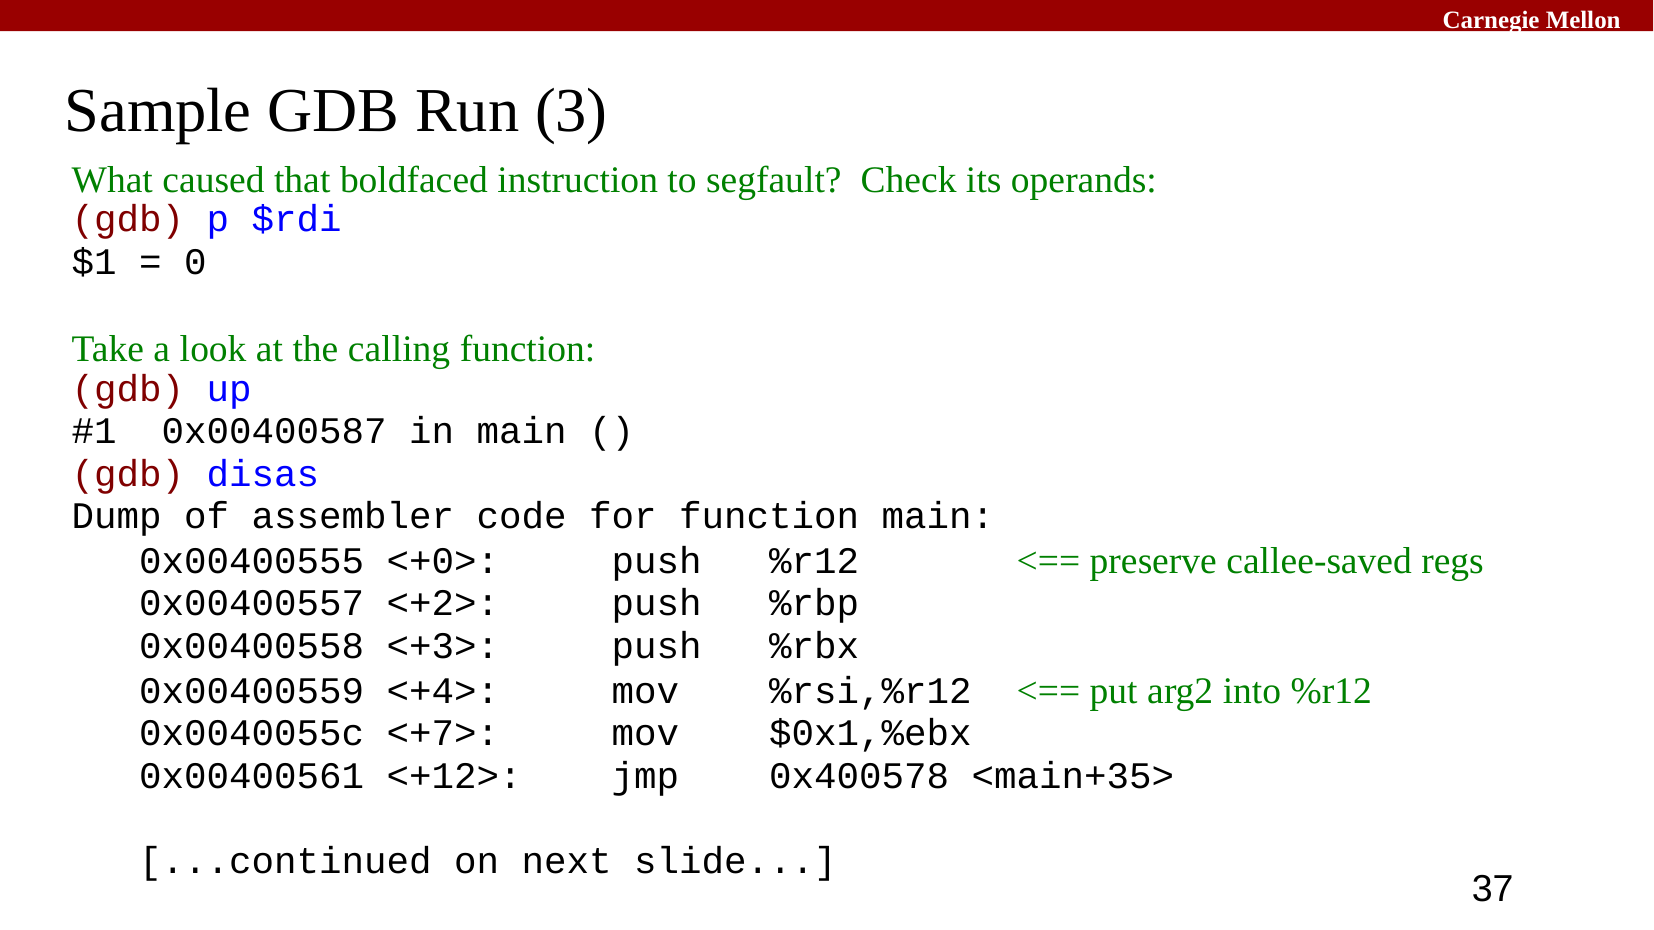

# Sample GDB Run (3)
What caused that boldfaced instruction to segfault? Check its operands:
(gdb) p $rdi
$1 = 0
Take a look at the calling function:
(gdb) up
#1 0x00400587 in main ()
(gdb) disas
Dump of assembler code for function main:
 0x00400555 <+0>: push %r12 <== preserve callee-saved regs
 0x00400557 <+2>: push %rbp
 0x00400558 <+3>: push %rbx
 0x00400559 <+4>: mov %rsi,%r12 <== put arg2 into %r12
 0x0040055c <+7>: mov $0x1,%ebx
 0x00400561 <+12>: jmp 0x400578 <main+35>
 [...continued on next slide...]